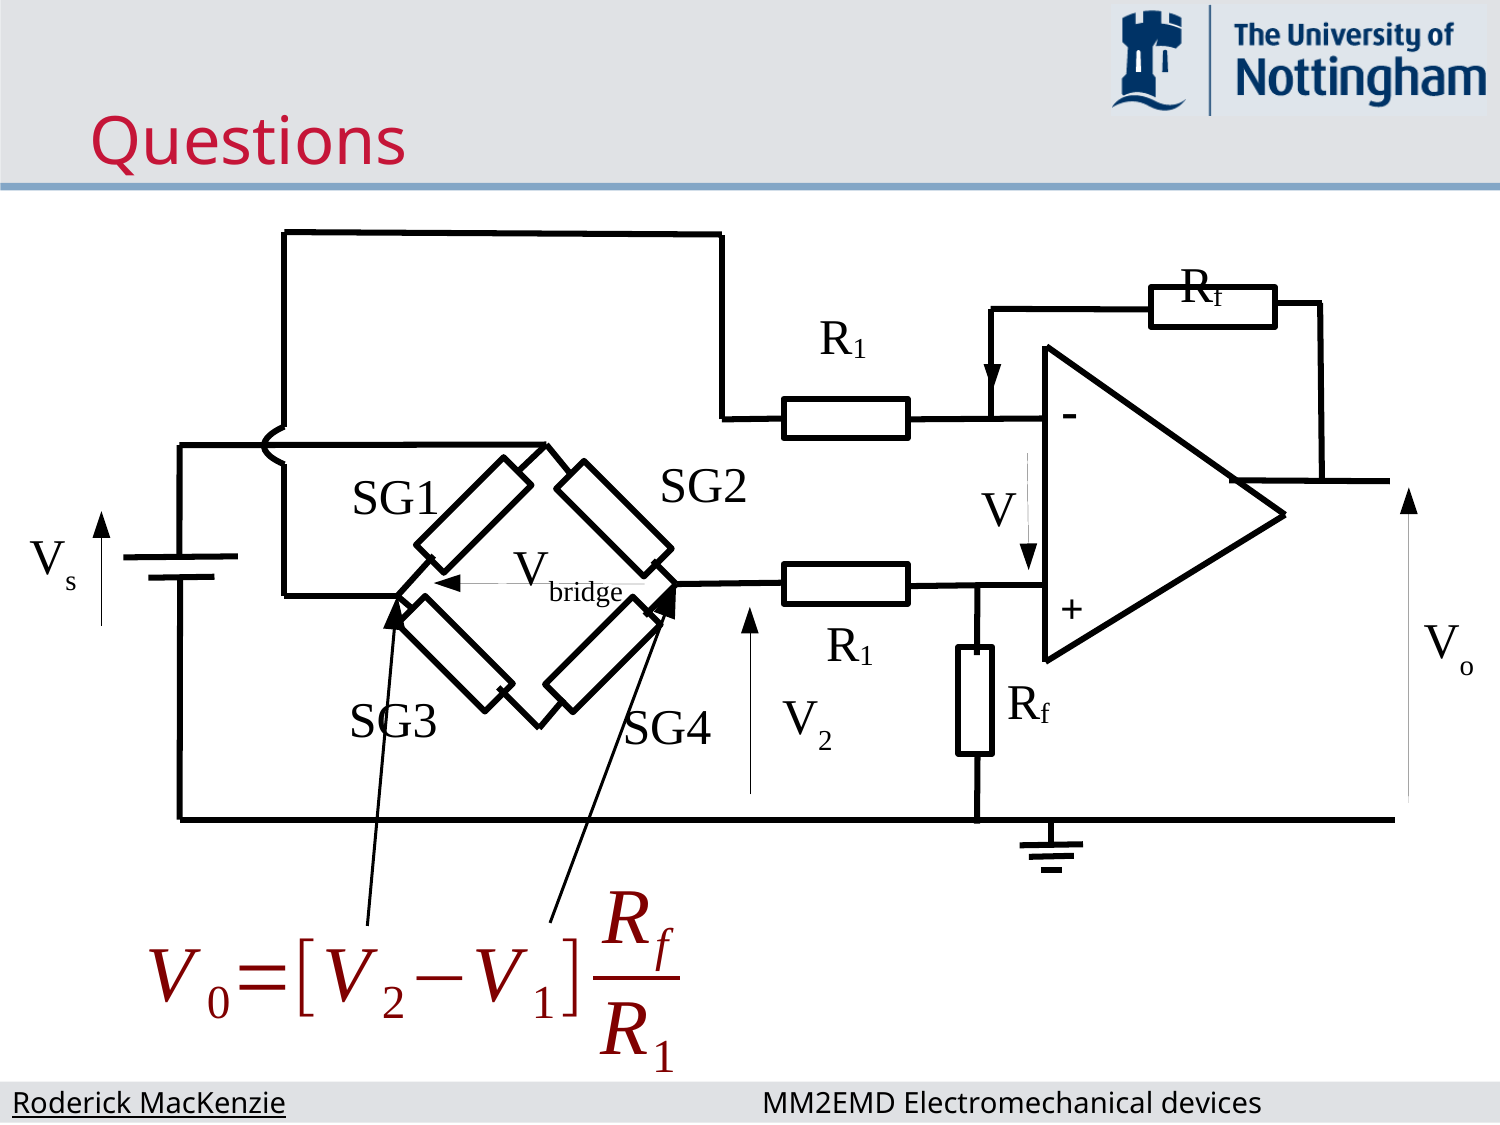

# Questions
Rf
R1
-
SG2
SG1
V
Vs
Vbridge
+
Vo
R1
Rf
V2
SG3
SG4